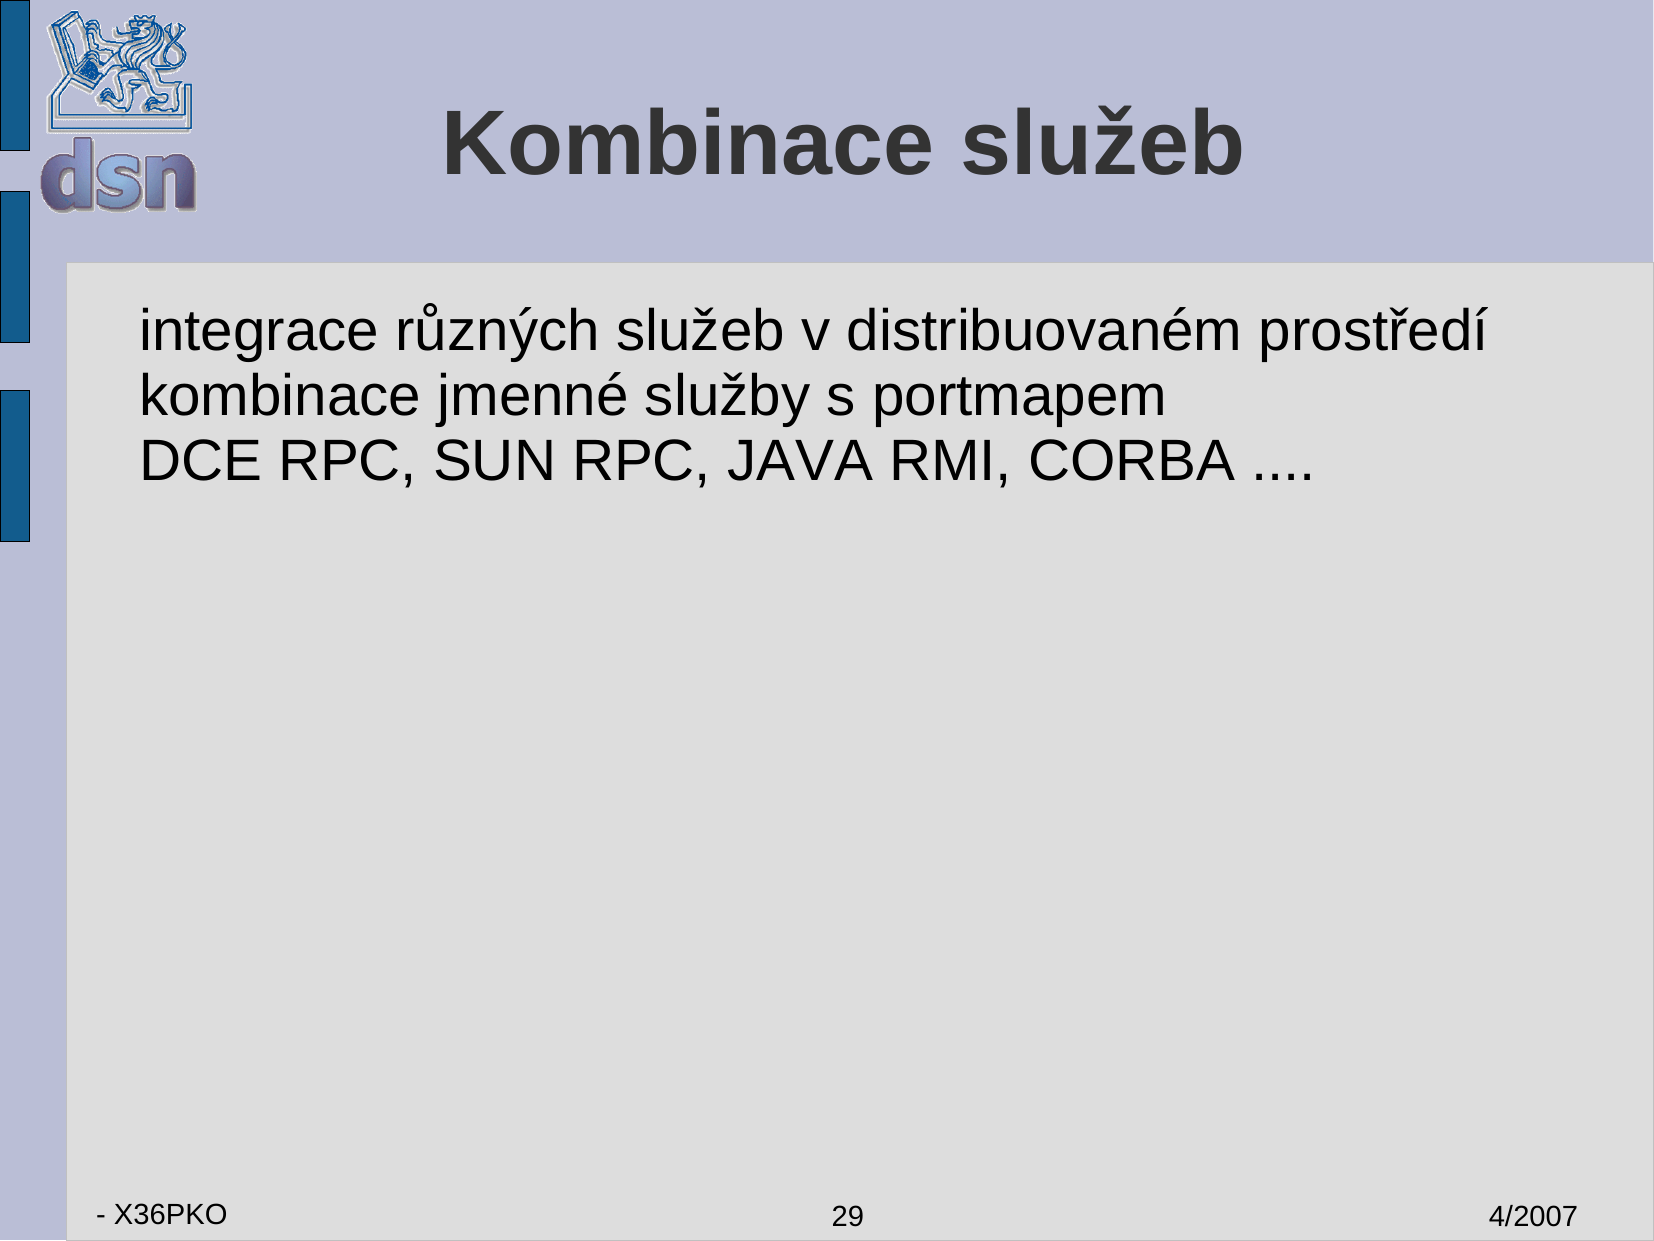

# Kombinace služeb
integrace různých služeb v distribuovaném prostředí
kombinace jmenné služby s portmapem
DCE RPC, SUN RPC, JAVA RMI, CORBA ....